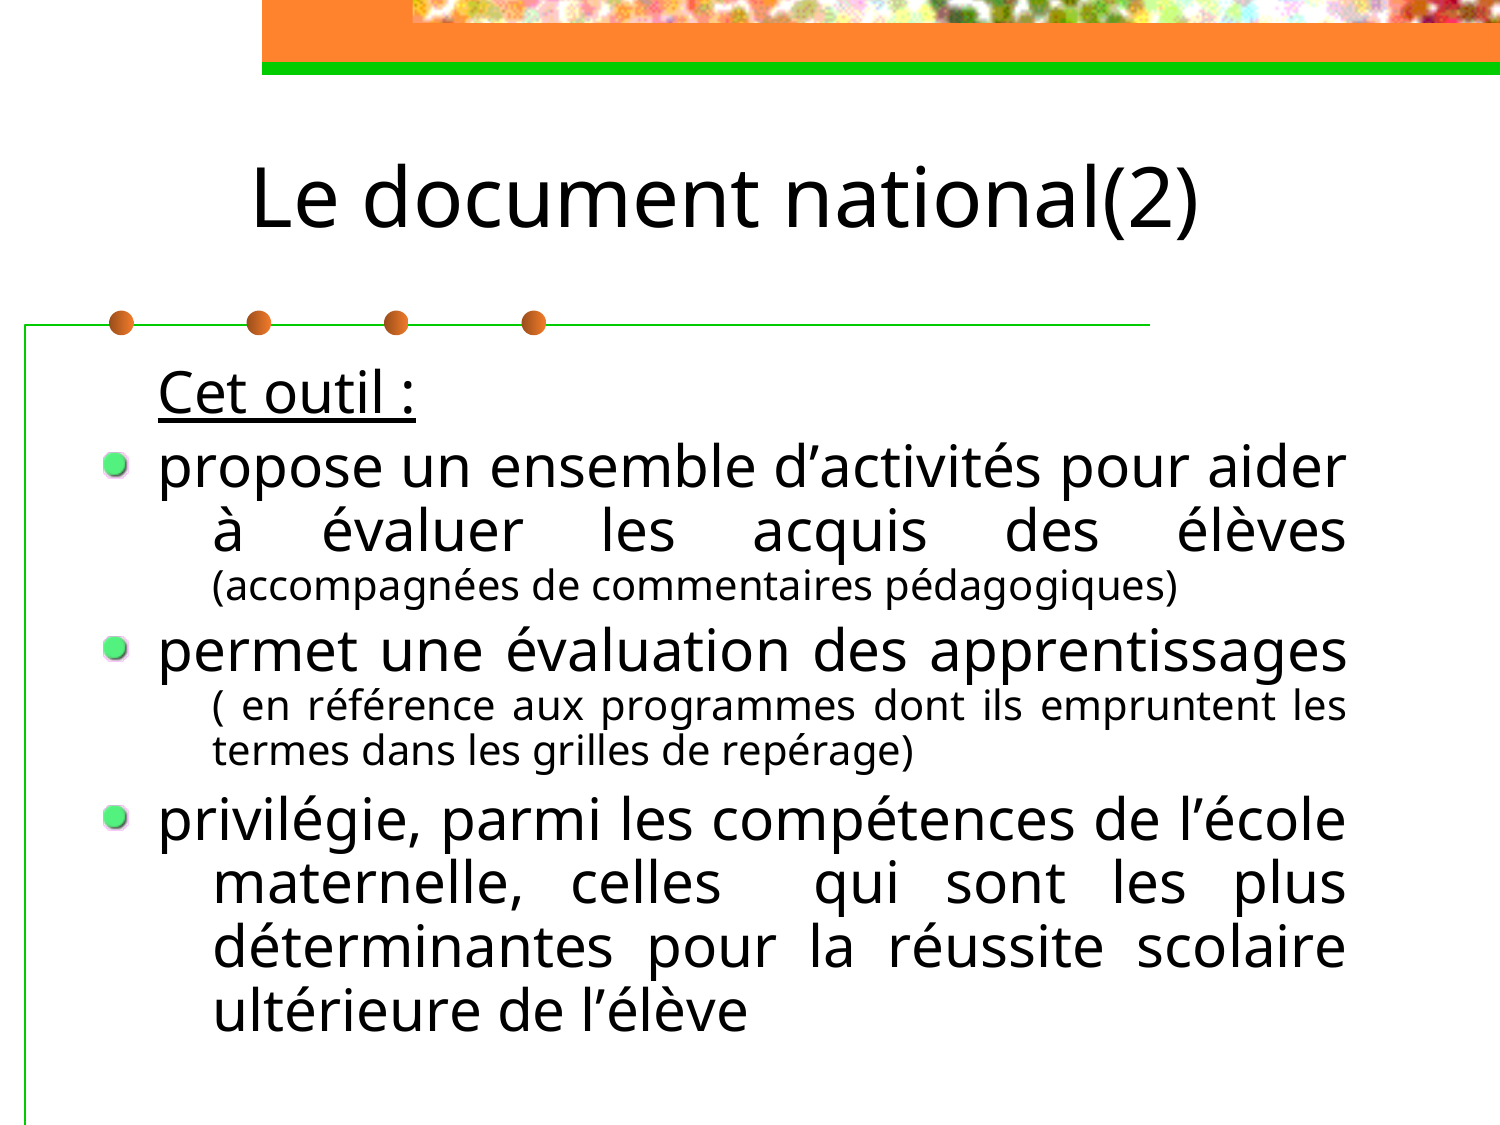

# Le document national(2)
Cet outil :
propose un ensemble d’activités pour aider à évaluer les acquis des élèves (accompagnées de commentaires pédagogiques)
permet une évaluation des apprentissages ( en référence aux programmes dont ils empruntent les termes dans les grilles de repérage)
privilégie, parmi les compétences de l’école maternelle, celles qui sont les plus déterminantes pour la réussite scolaire ultérieure de l’élève